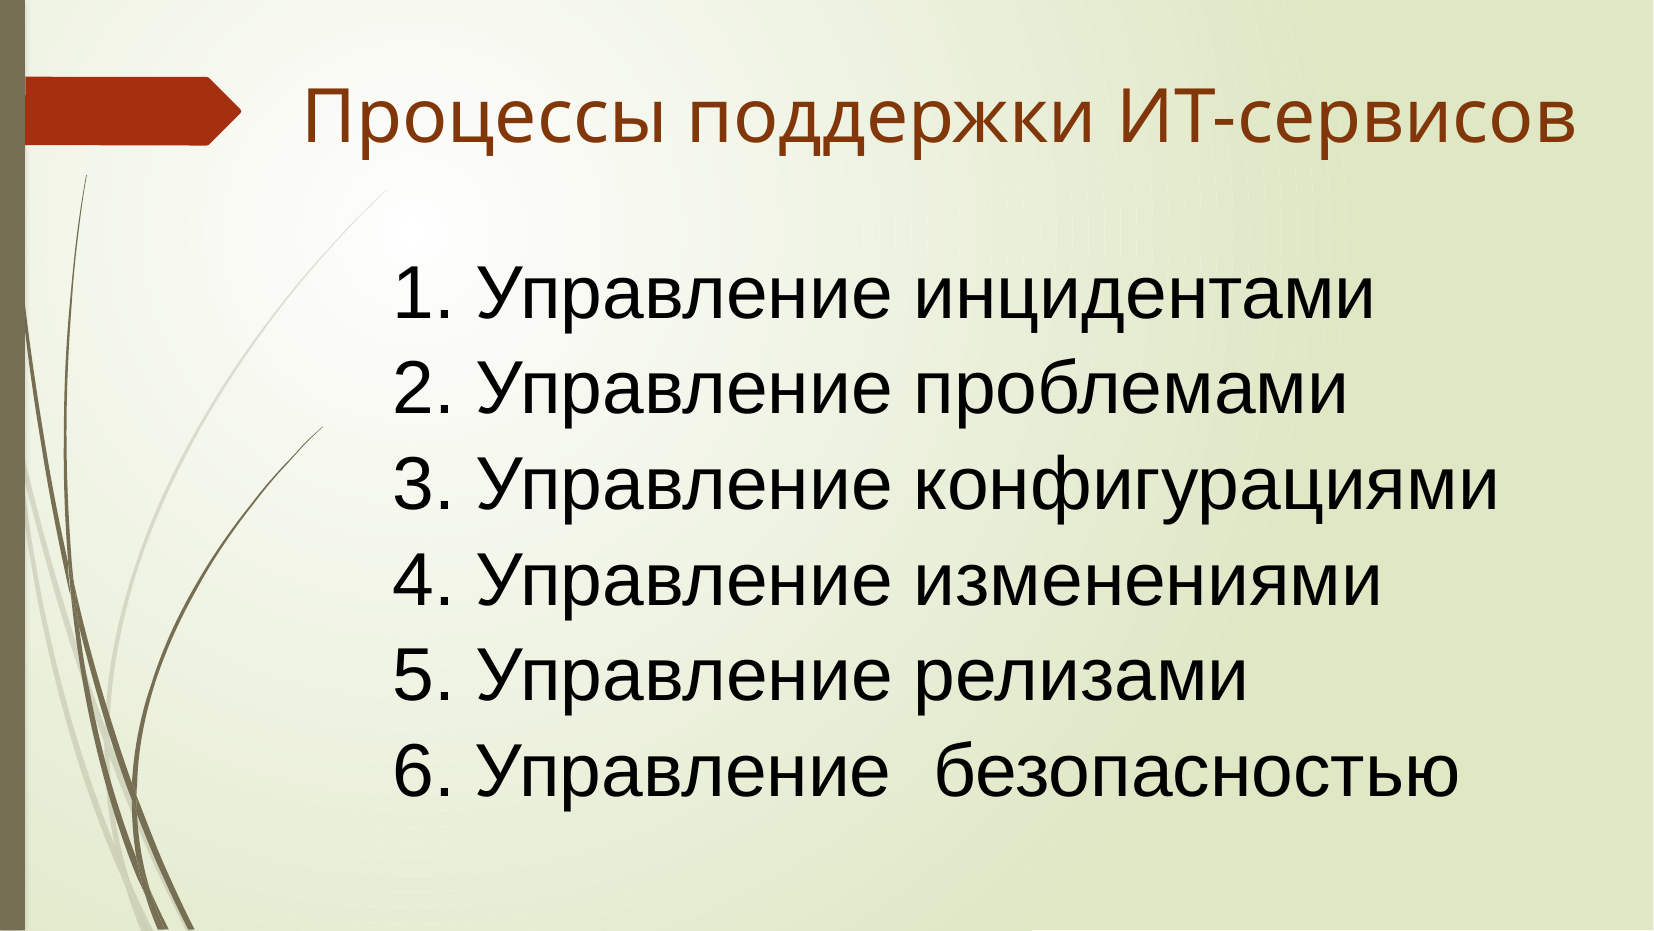

# Процессы поддержки ИТ-сервисов
1. Управление инцидентами
2. Управление проблемами
3. Управление конфигурациями
4. Управление изменениями
5. Управление релизами
6. Управление безопасностью